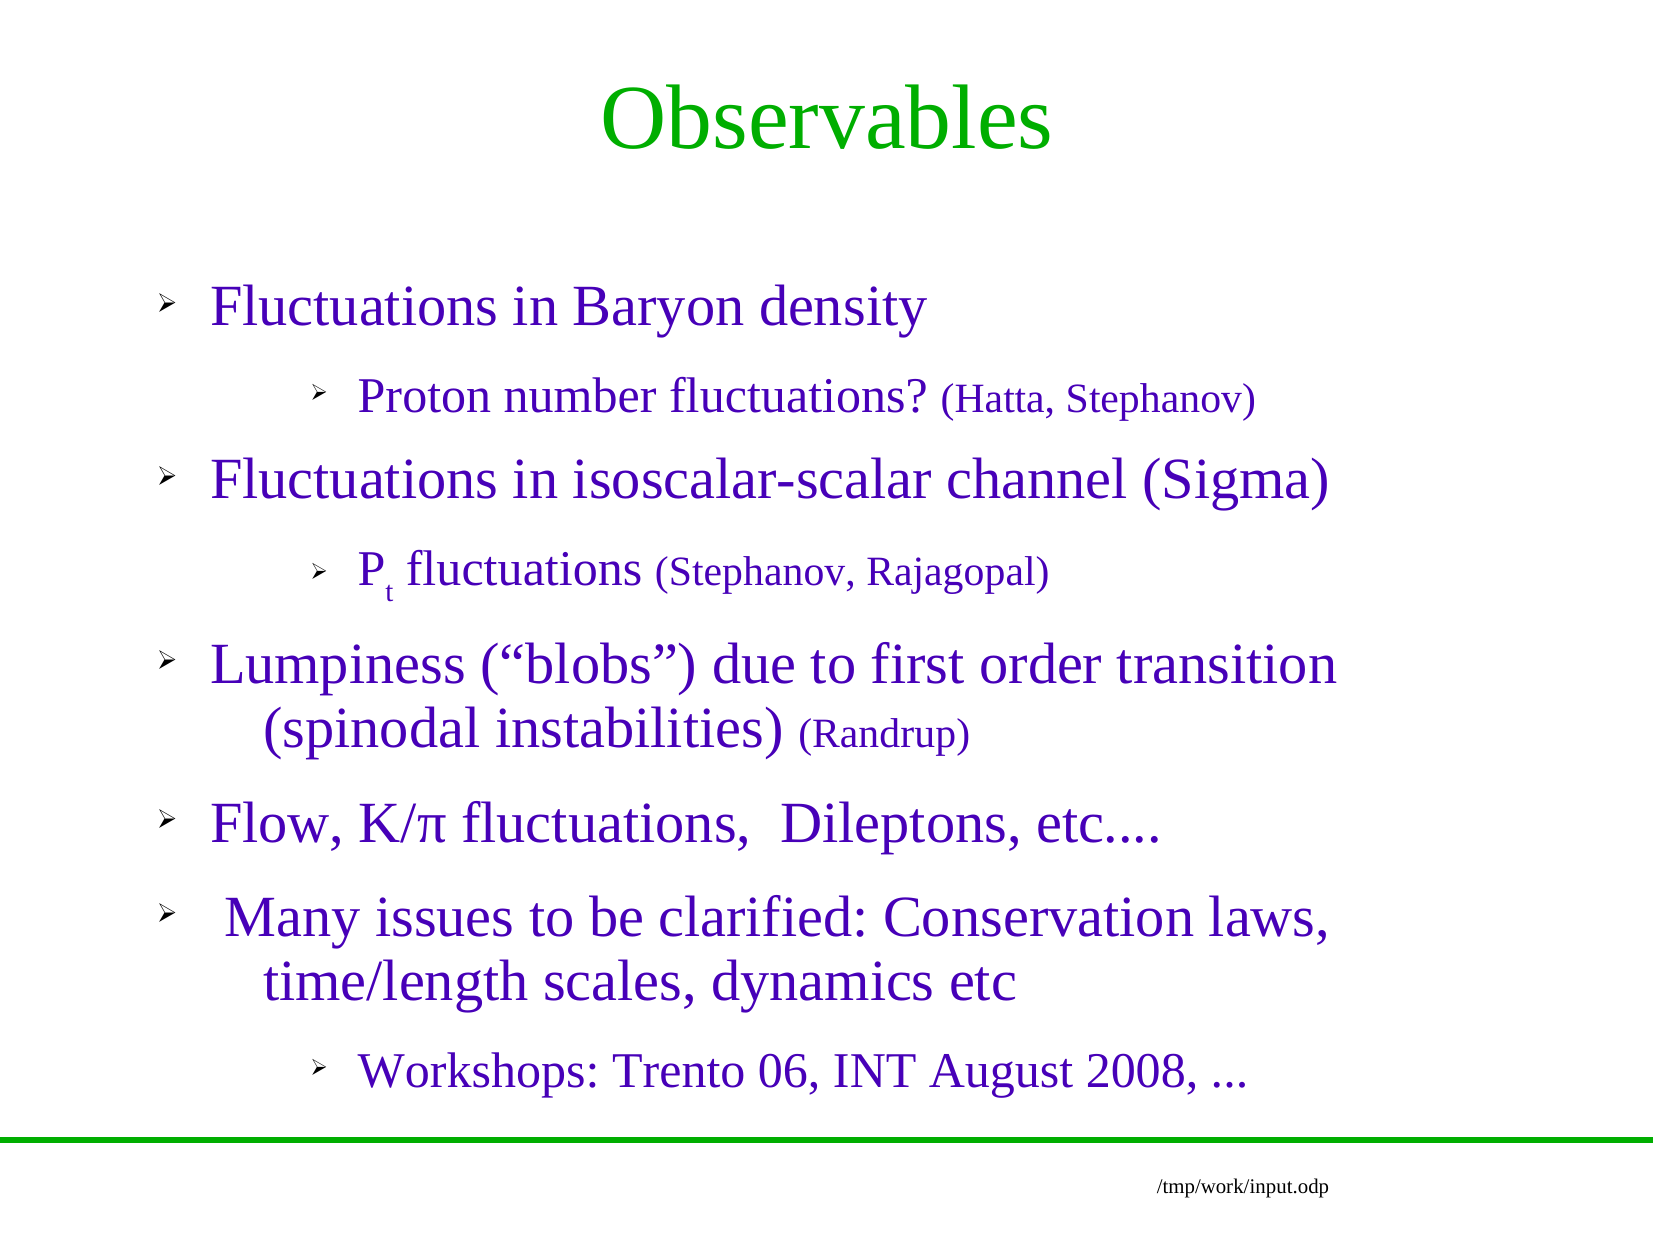

# Observables
Fluctuations in Baryon density
Proton number fluctuations? (Hatta, Stephanov)
Fluctuations in isoscalar-scalar channel (Sigma)
Pt fluctuations (Stephanov, Rajagopal)
Lumpiness (“blobs”) due to first order transition (spinodal instabilities) (Randrup)
Flow, K/π fluctuations, Dileptons, etc....
 Many issues to be clarified: Conservation laws, time/length scales, dynamics etc
Workshops: Trento 06, INT August 2008, ...